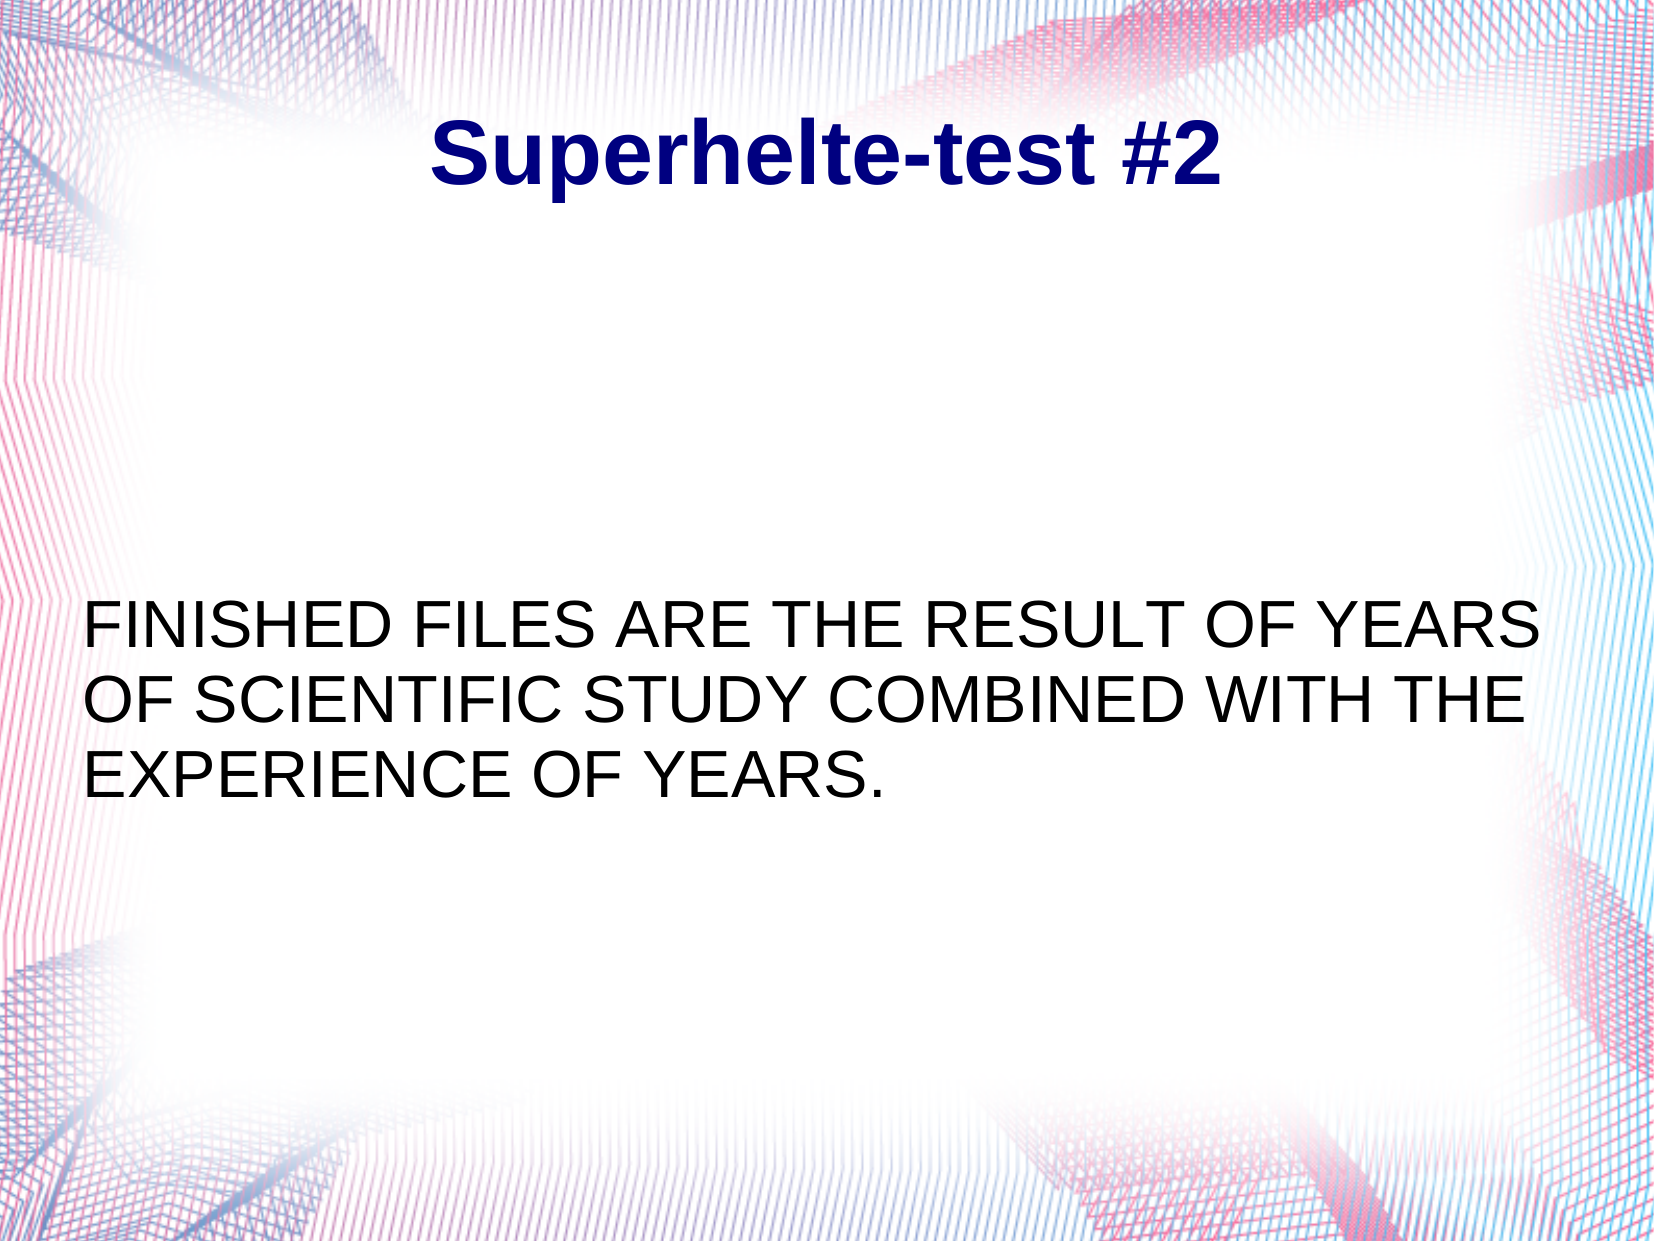

Superhelte-test #2
# FINISHED FILES ARE THE RESULT OF YEARS
OF SCIENTIFIC STUDY COMBINED WITH THE
EXPERIENCE OF YEARS.